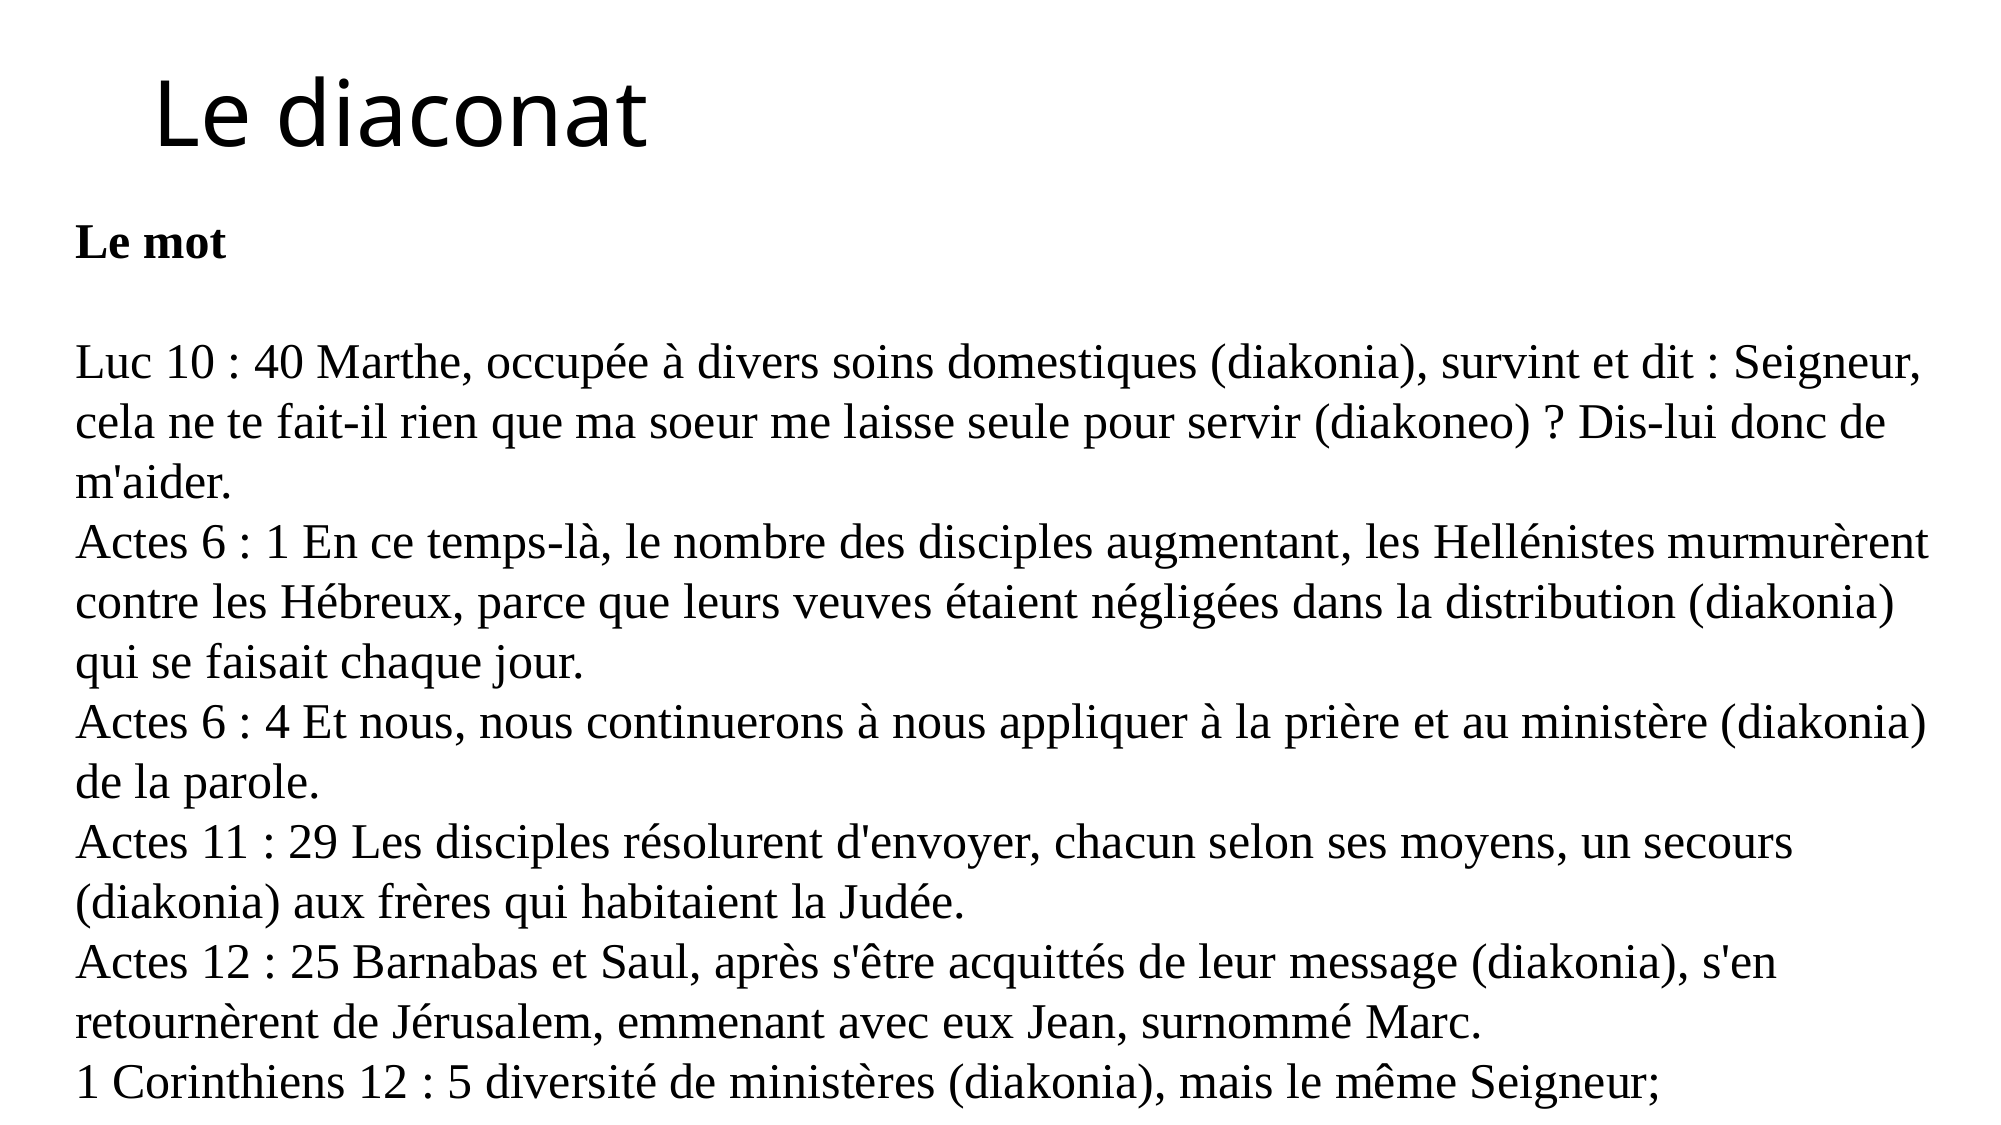

Le diaconat
Le mot
Luc 10 : 40 Marthe, occupée à divers soins domestiques (diakonia), survint et dit : Seigneur, cela ne te fait-il rien que ma soeur me laisse seule pour servir (diakoneo) ? Dis-lui donc de m'aider.
Actes 6 : 1 En ce temps-là, le nombre des disciples augmentant, les Hellénistes murmurèrent contre les Hébreux, parce que leurs veuves étaient négligées dans la distribution (diakonia) qui se faisait chaque jour.
Actes 6 : 4 Et nous, nous continuerons à nous appliquer à la prière et au ministère (diakonia) de la parole.
Actes 11 : 29 Les disciples résolurent d'envoyer, chacun selon ses moyens, un secours (diakonia) aux frères qui habitaient la Judée.
Actes 12 : 25 Barnabas et Saul, après s'être acquittés de leur message (diakonia), s'en retournèrent de Jérusalem, emmenant avec eux Jean, surnommé Marc.
1 Corinthiens 12 : 5 diversité de ministères (diakonia), mais le même Seigneur;